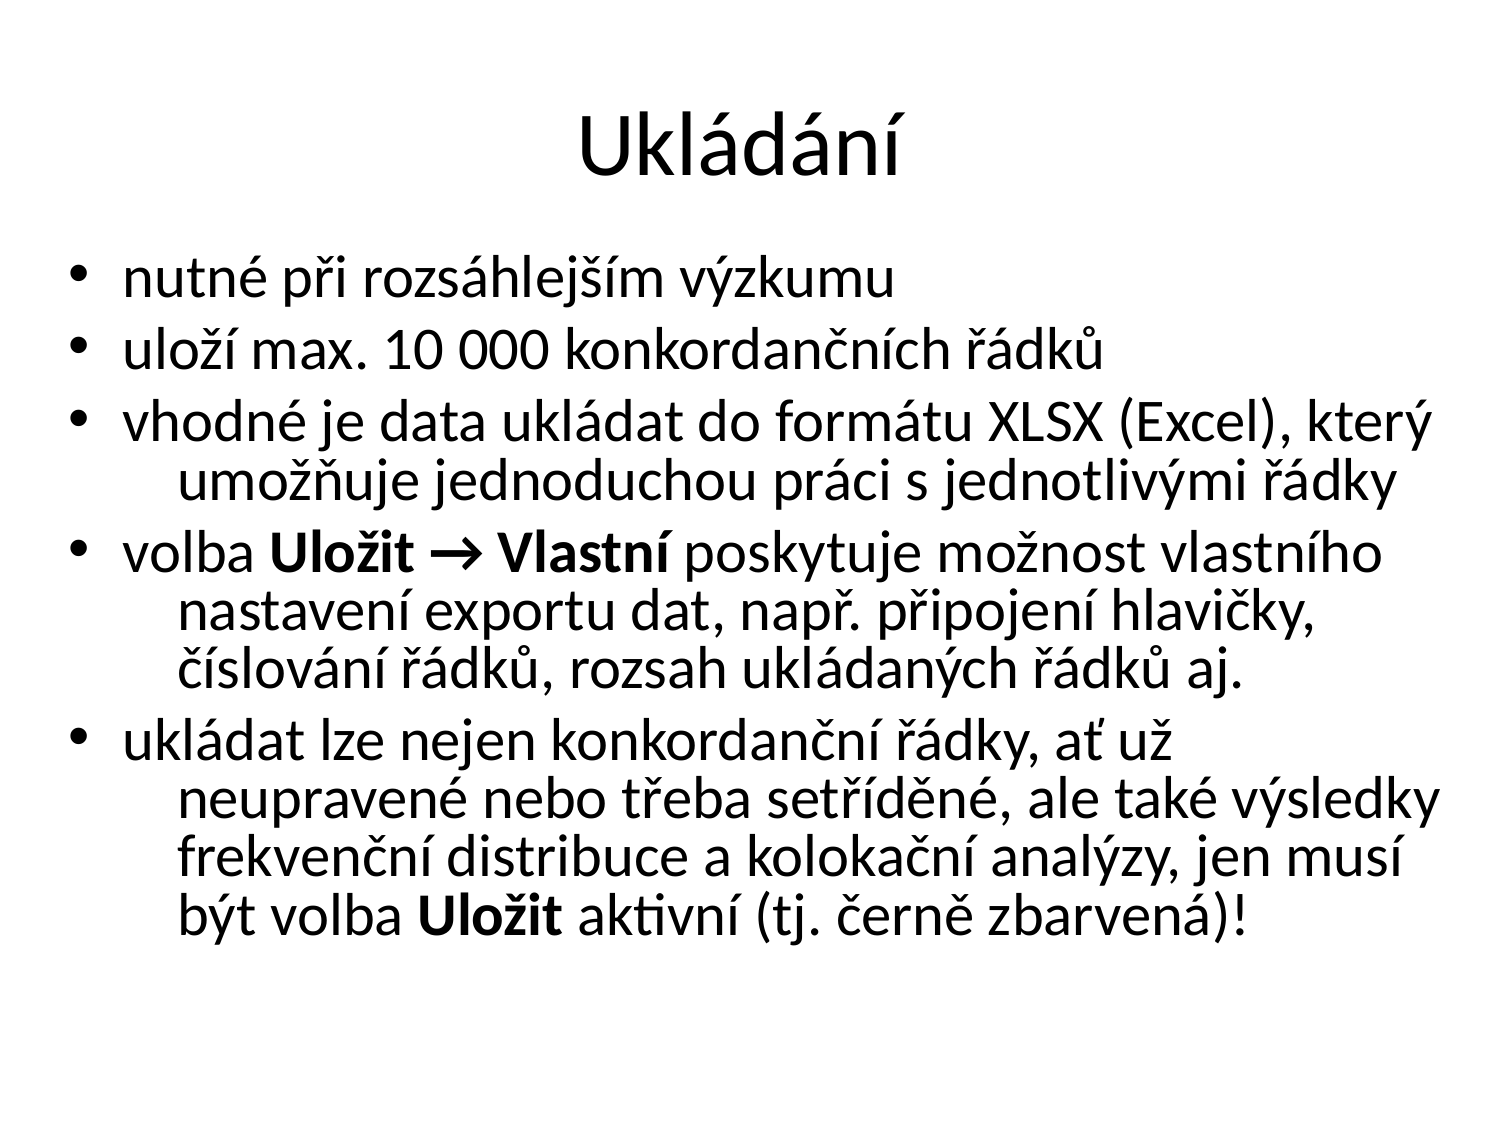

# Ukládání
nutné při rozsáhlejším výzkumu
uloží max. 10 000 konkordančních řádků
vhodné je data ukládat do formátu XLSX (Excel), který umožňuje jednoduchou práci s jednotlivými řádky
volba Uložit → Vlastní poskytuje možnost vlastního nastavení exportu dat, např. připojení hlavičky, číslování řádků, rozsah ukládaných řádků aj.
ukládat lze nejen konkordanční řádky, ať už neupravené nebo třeba setříděné, ale také výsledky frekvenční distribuce a kolokační analýzy, jen musí být volba Uložit aktivní (tj. černě zbarvená)!